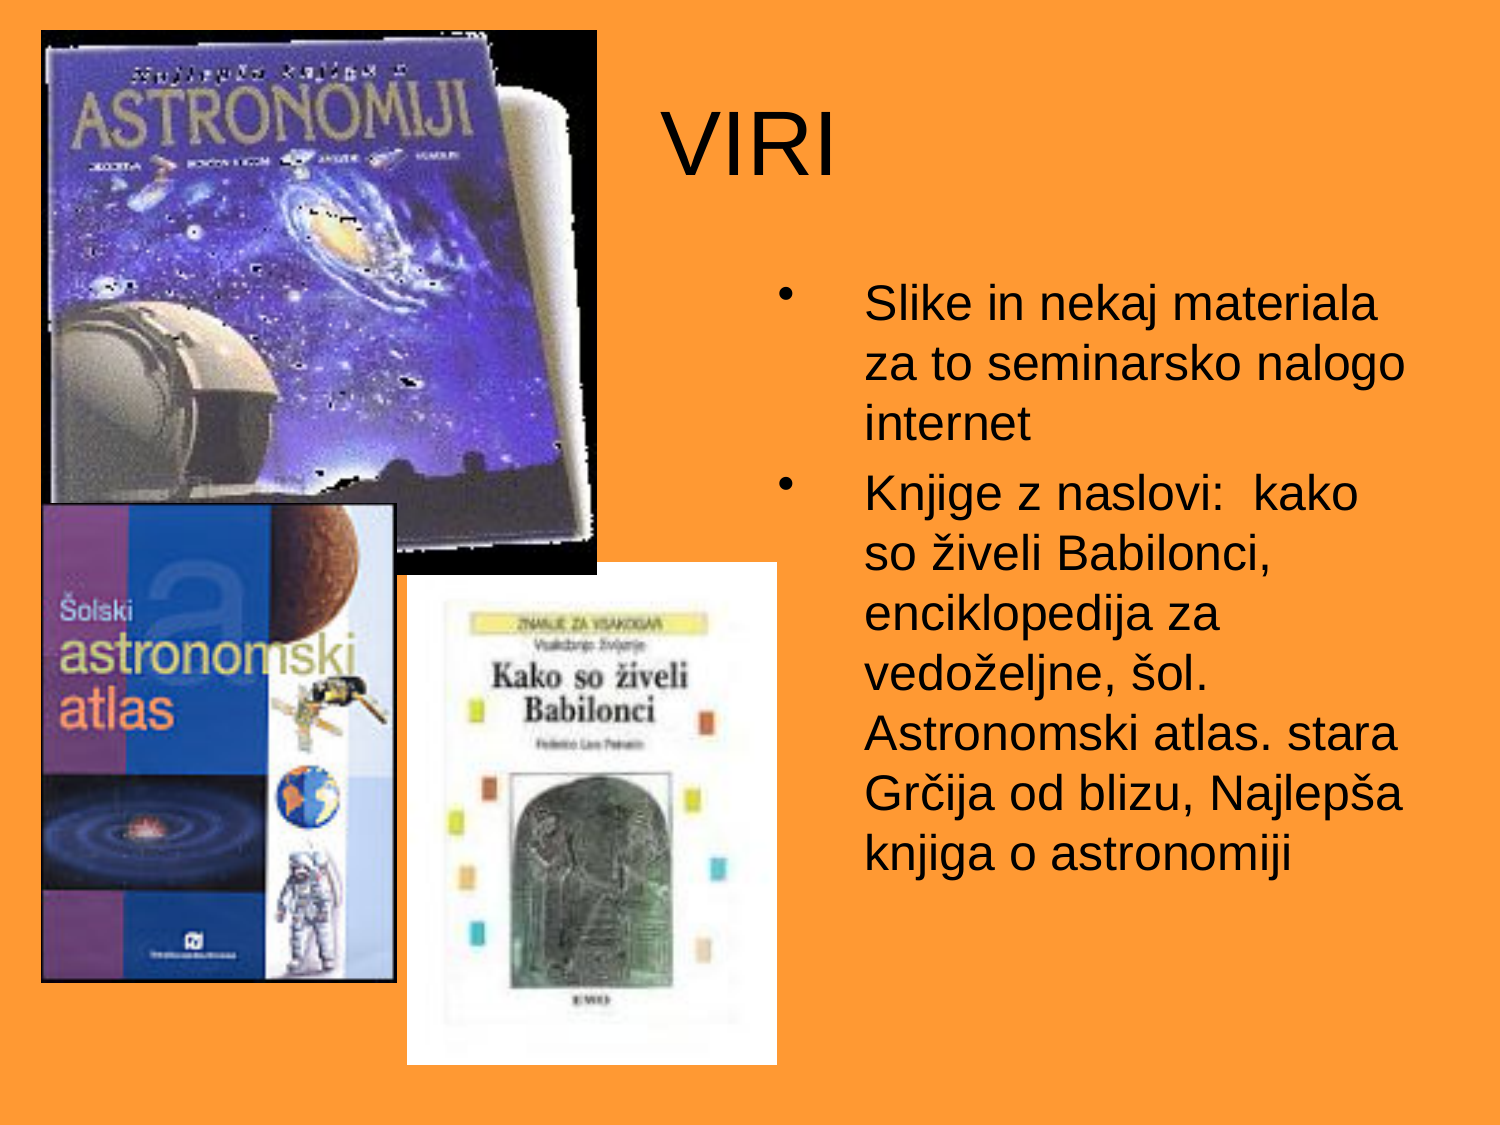

# VIRI
Slike in nekaj materiala za to seminarsko nalogo internet
Knjige z naslovi: kako so živeli Babilonci, enciklopedija za vedoželjne, šol. Astronomski atlas. stara Grčija od blizu, Najlepša knjiga o astronomiji